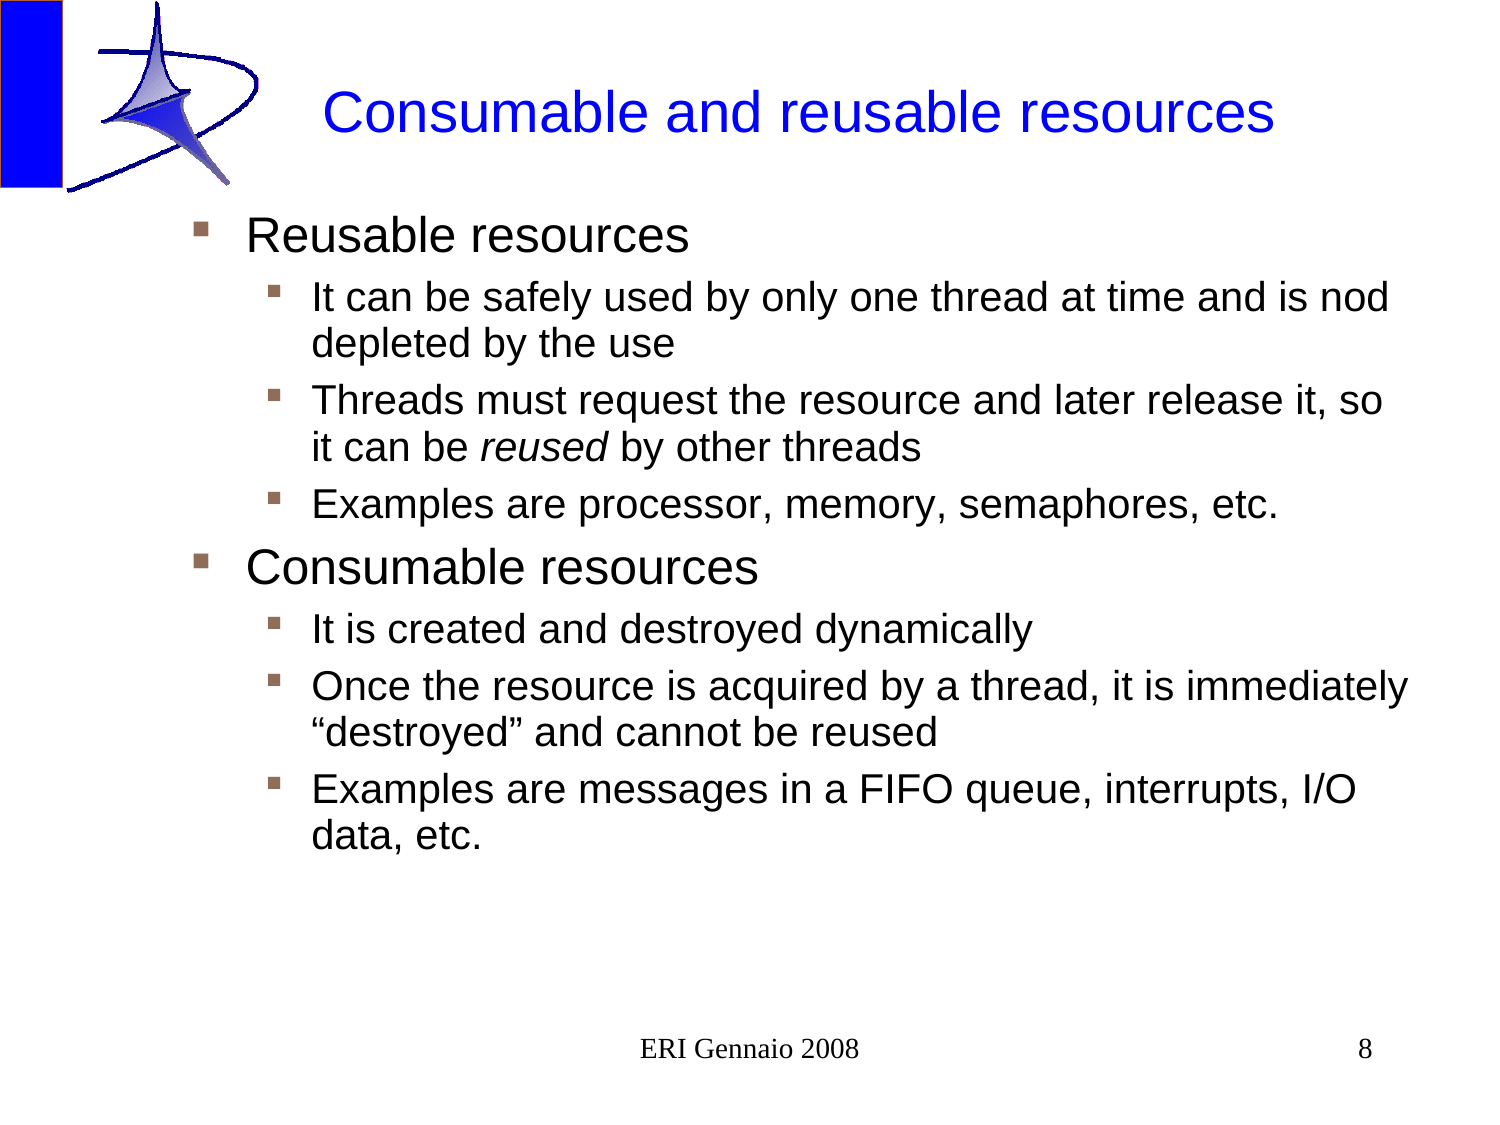

# Consumable and reusable resources
Reusable resources
It can be safely used by only one thread at time and is nod depleted by the use
Threads must request the resource and later release it, so it can be reused by other threads
Examples are processor, memory, semaphores, etc.
Consumable resources
It is created and destroyed dynamically
Once the resource is acquired by a thread, it is immediately “destroyed” and cannot be reused
Examples are messages in a FIFO queue, interrupts, I/O data, etc.
ERI Gennaio 2008
8